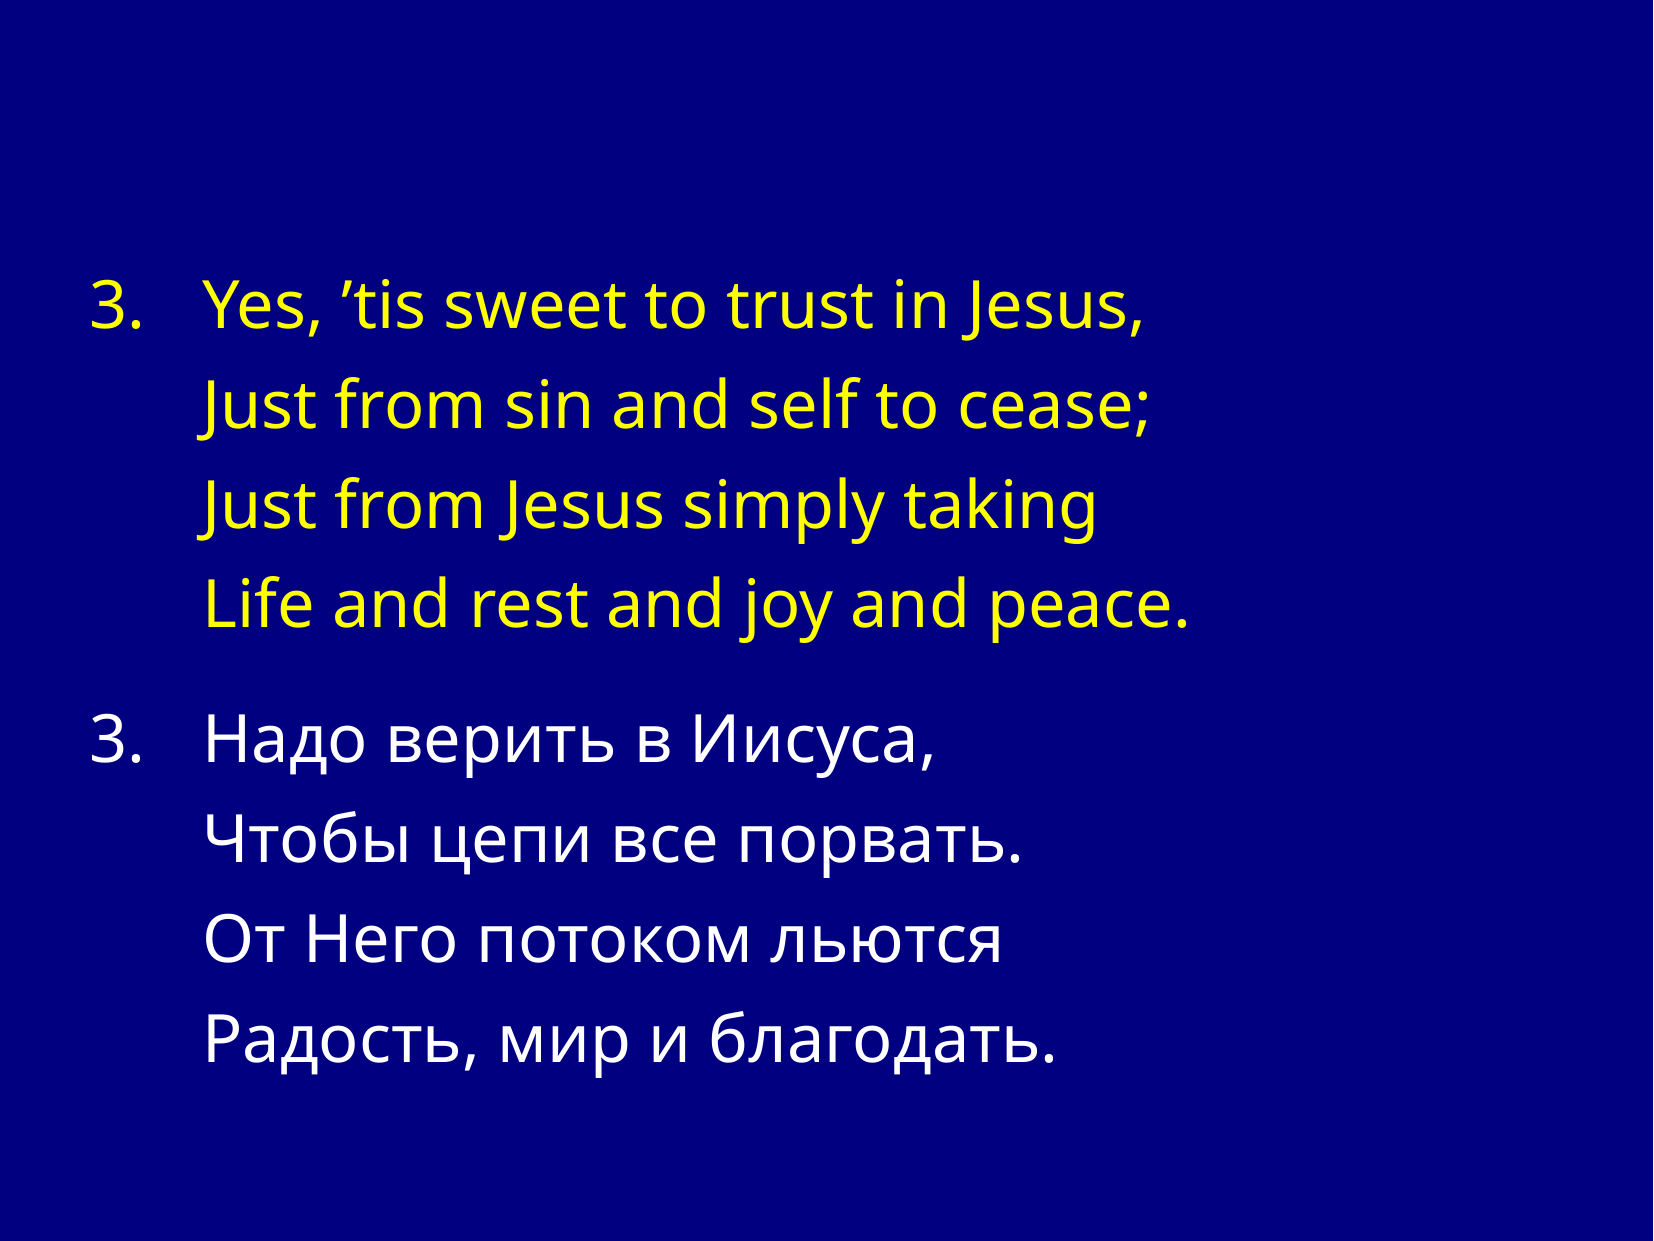

3.	Yes, ’tis sweet to trust in Jesus,
	Just from sin and self to cease;
	Just from Jesus simply taking
	Life and rest and joy and peace.
3.	Надо верить в Иисуса,
	Чтобы цепи все порвать.
	От Него потоком льются
	Радость, мир и благодать.